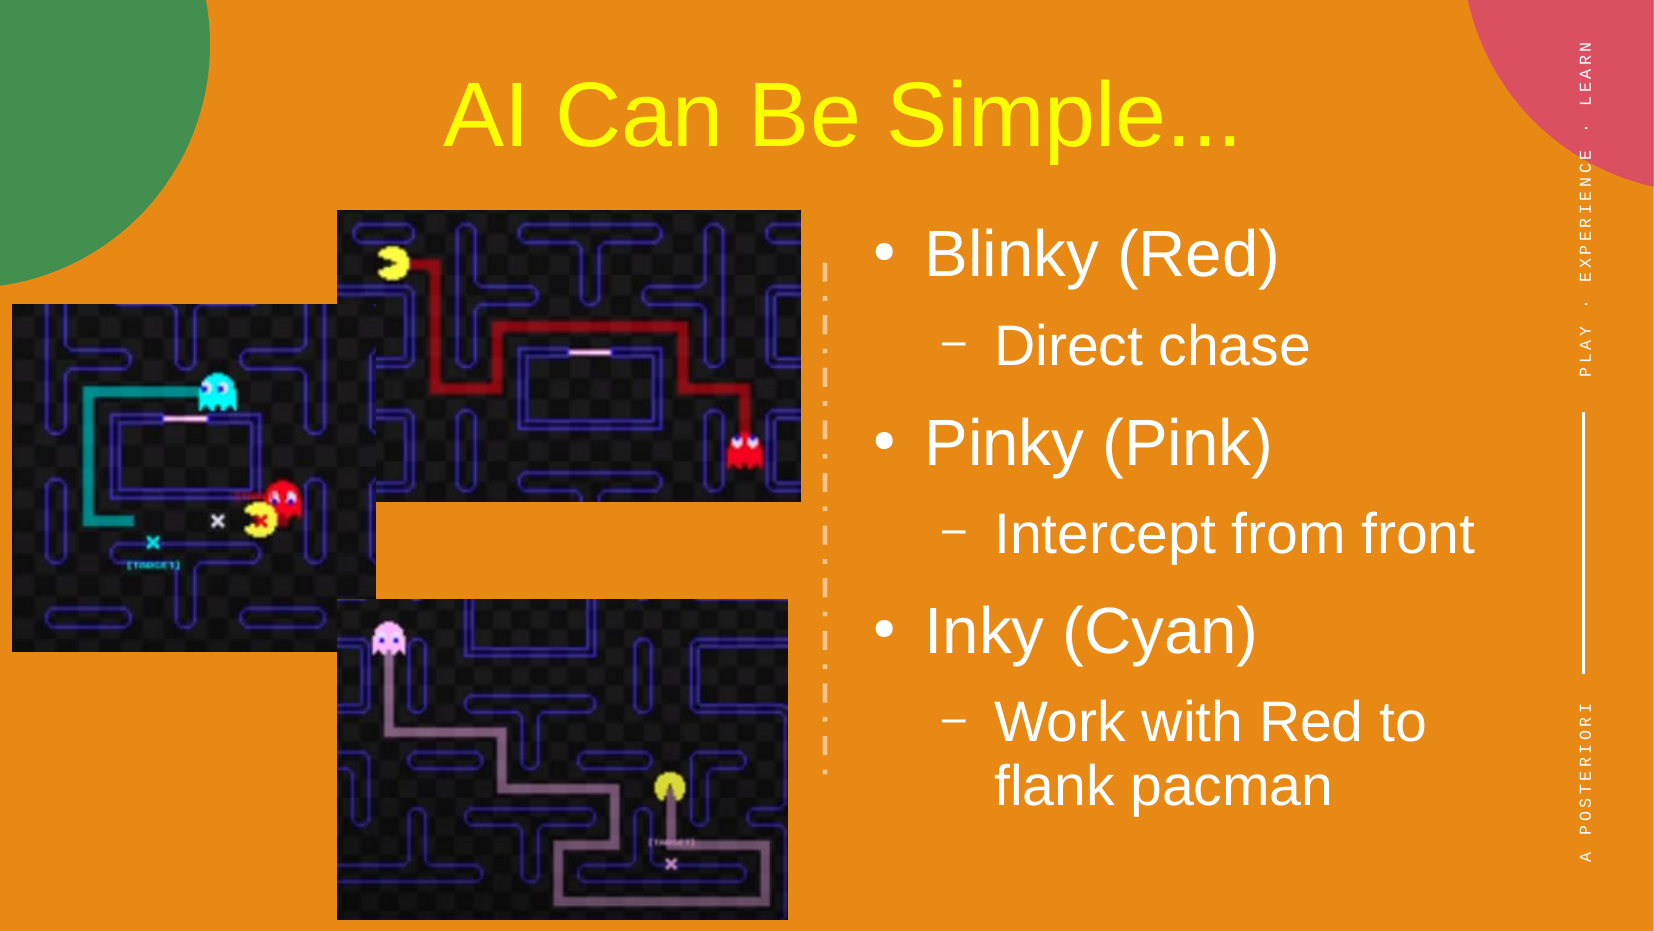

# AI Can Be Simple...
Blinky (Red)
Direct chase
Pinky (Pink)
Intercept from front
Inky (Cyan)
Work with Red to flank pacman